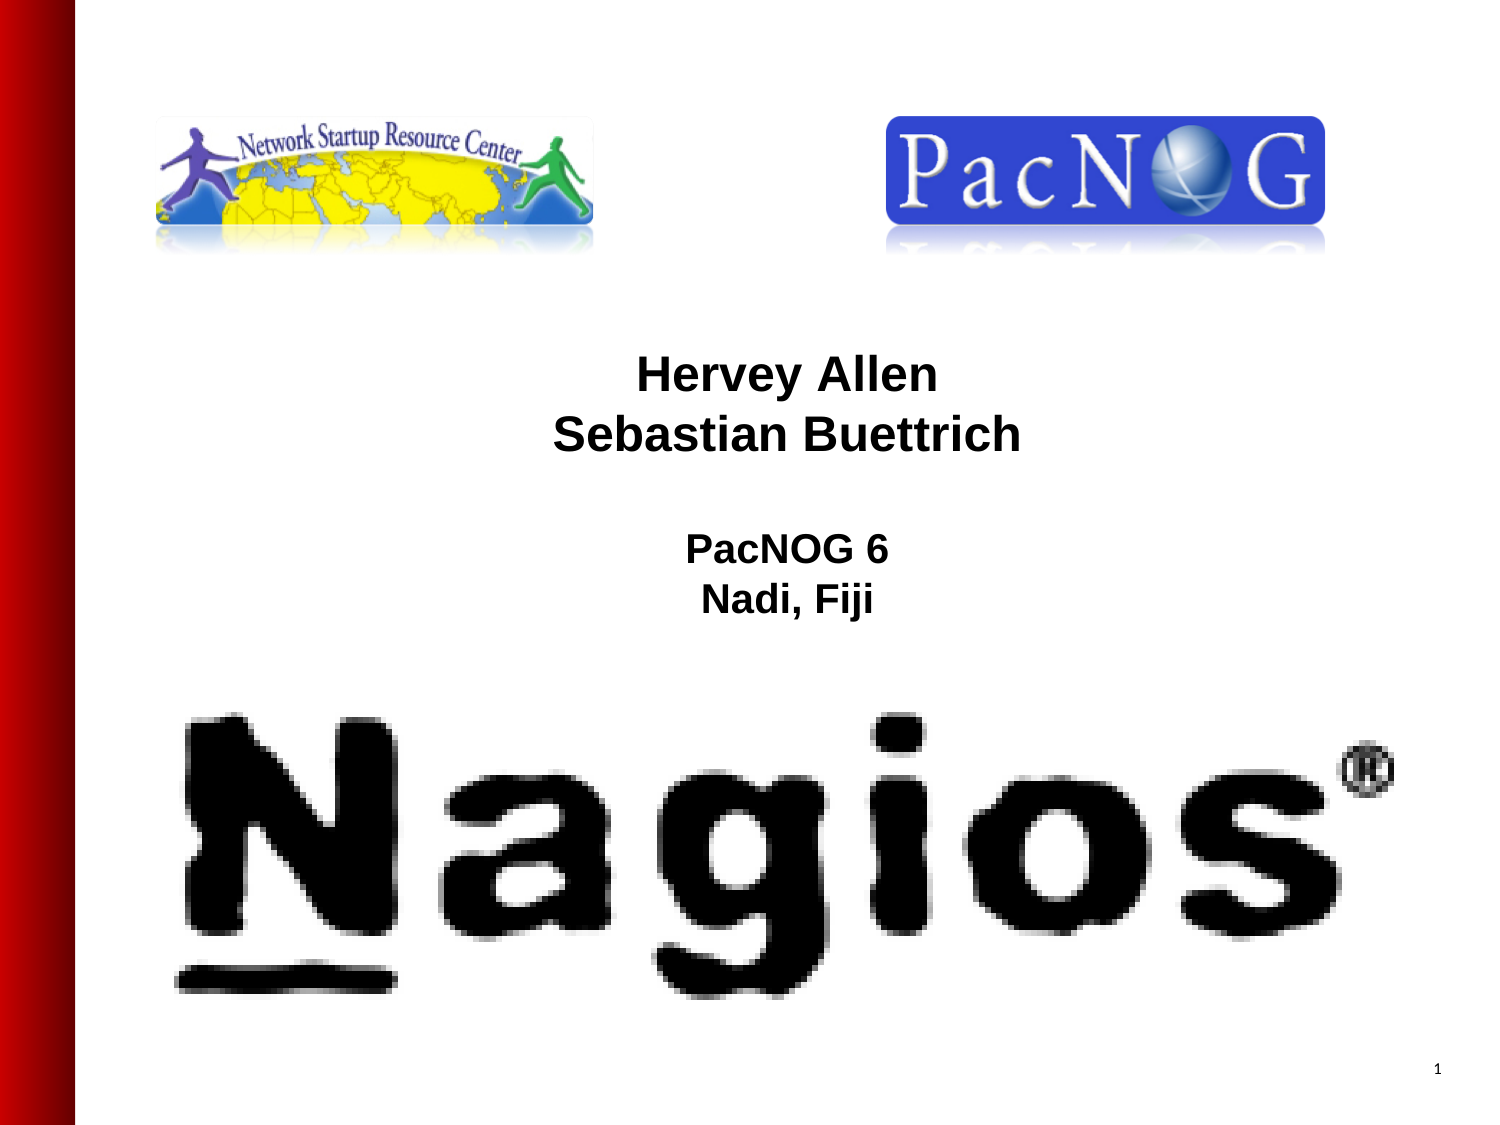

Hervey Allen
Sebastian Buettrich
PacNOG 6
Nadi, Fiji